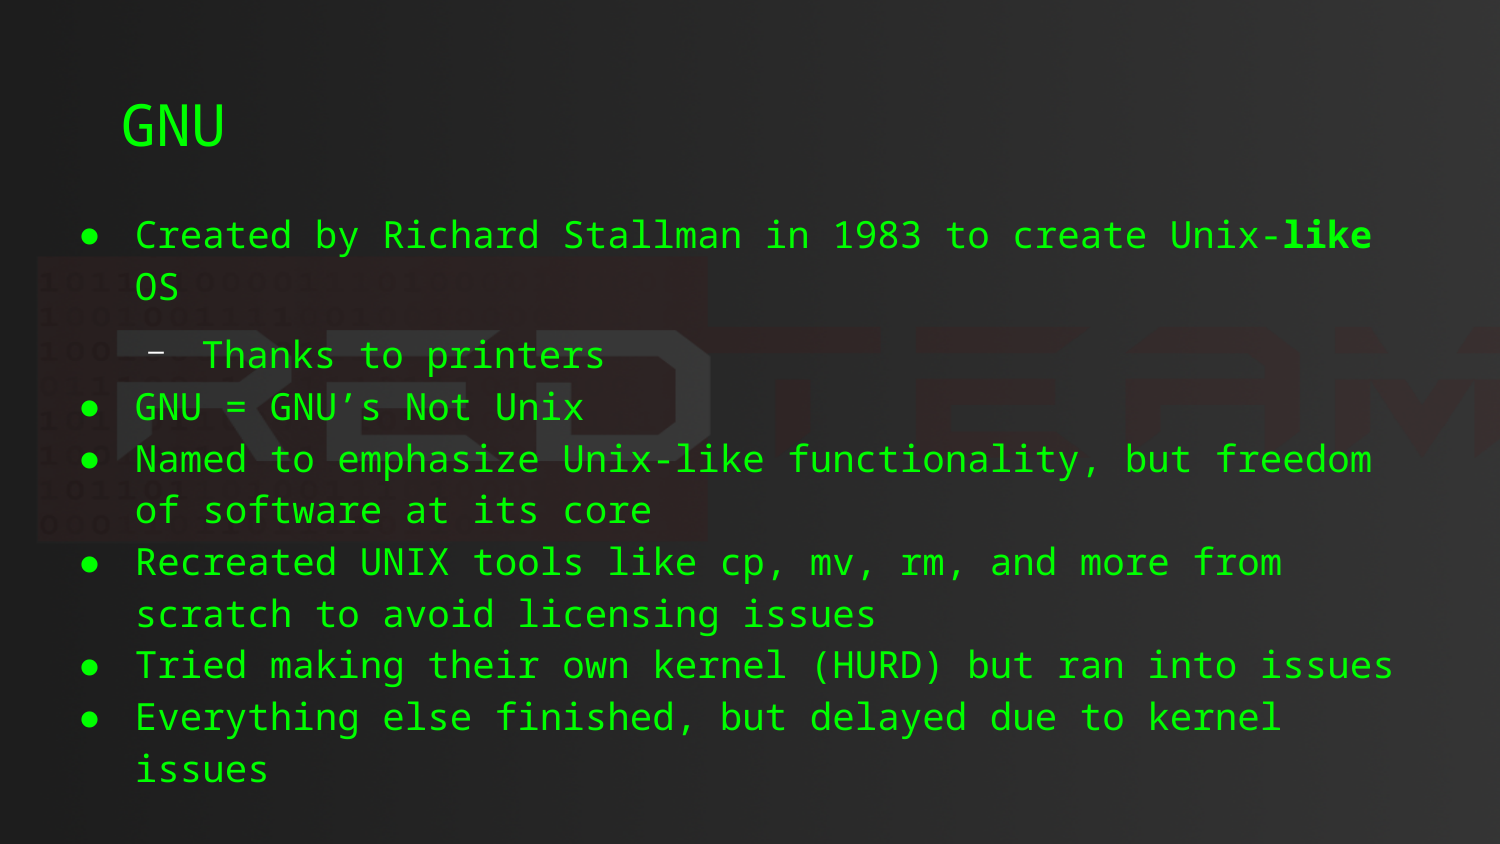

# GNU
Created by Richard Stallman in 1983 to create Unix-like OS
Thanks to printers
GNU = GNU’s Not Unix
Named to emphasize Unix-like functionality, but freedom of software at its core
Recreated UNIX tools like cp, mv, rm, and more from scratch to avoid licensing issues
Tried making their own kernel (HURD) but ran into issues
Everything else finished, but delayed due to kernel issues